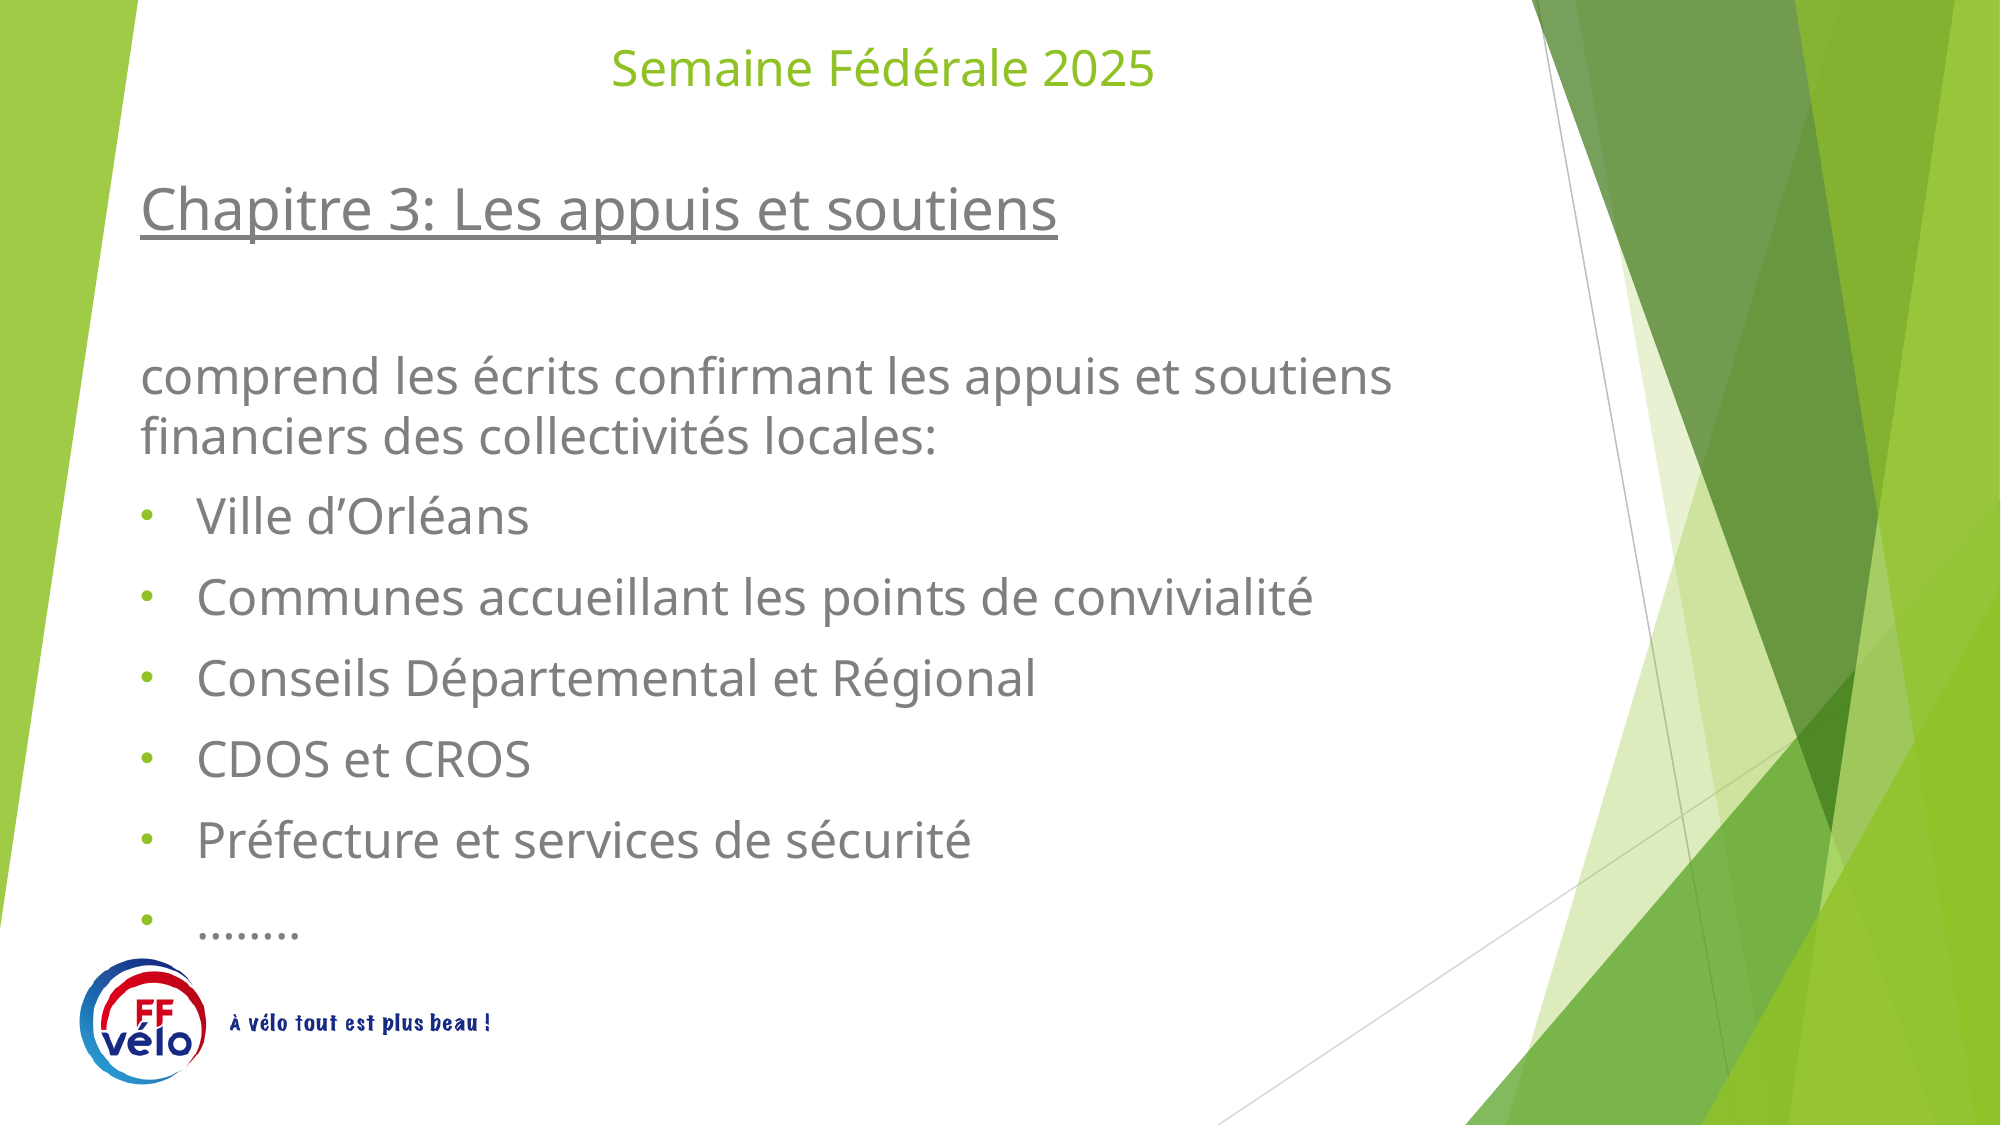

# Semaine Fédérale 2025
Chapitre 3: Les appuis et soutiens
comprend les écrits confirmant les appuis et soutiens financiers des collectivités locales:
Ville d’Orléans
Communes accueillant les points de convivialité
Conseils Départemental et Régional
CDOS et CROS
Préfecture et services de sécurité
……..